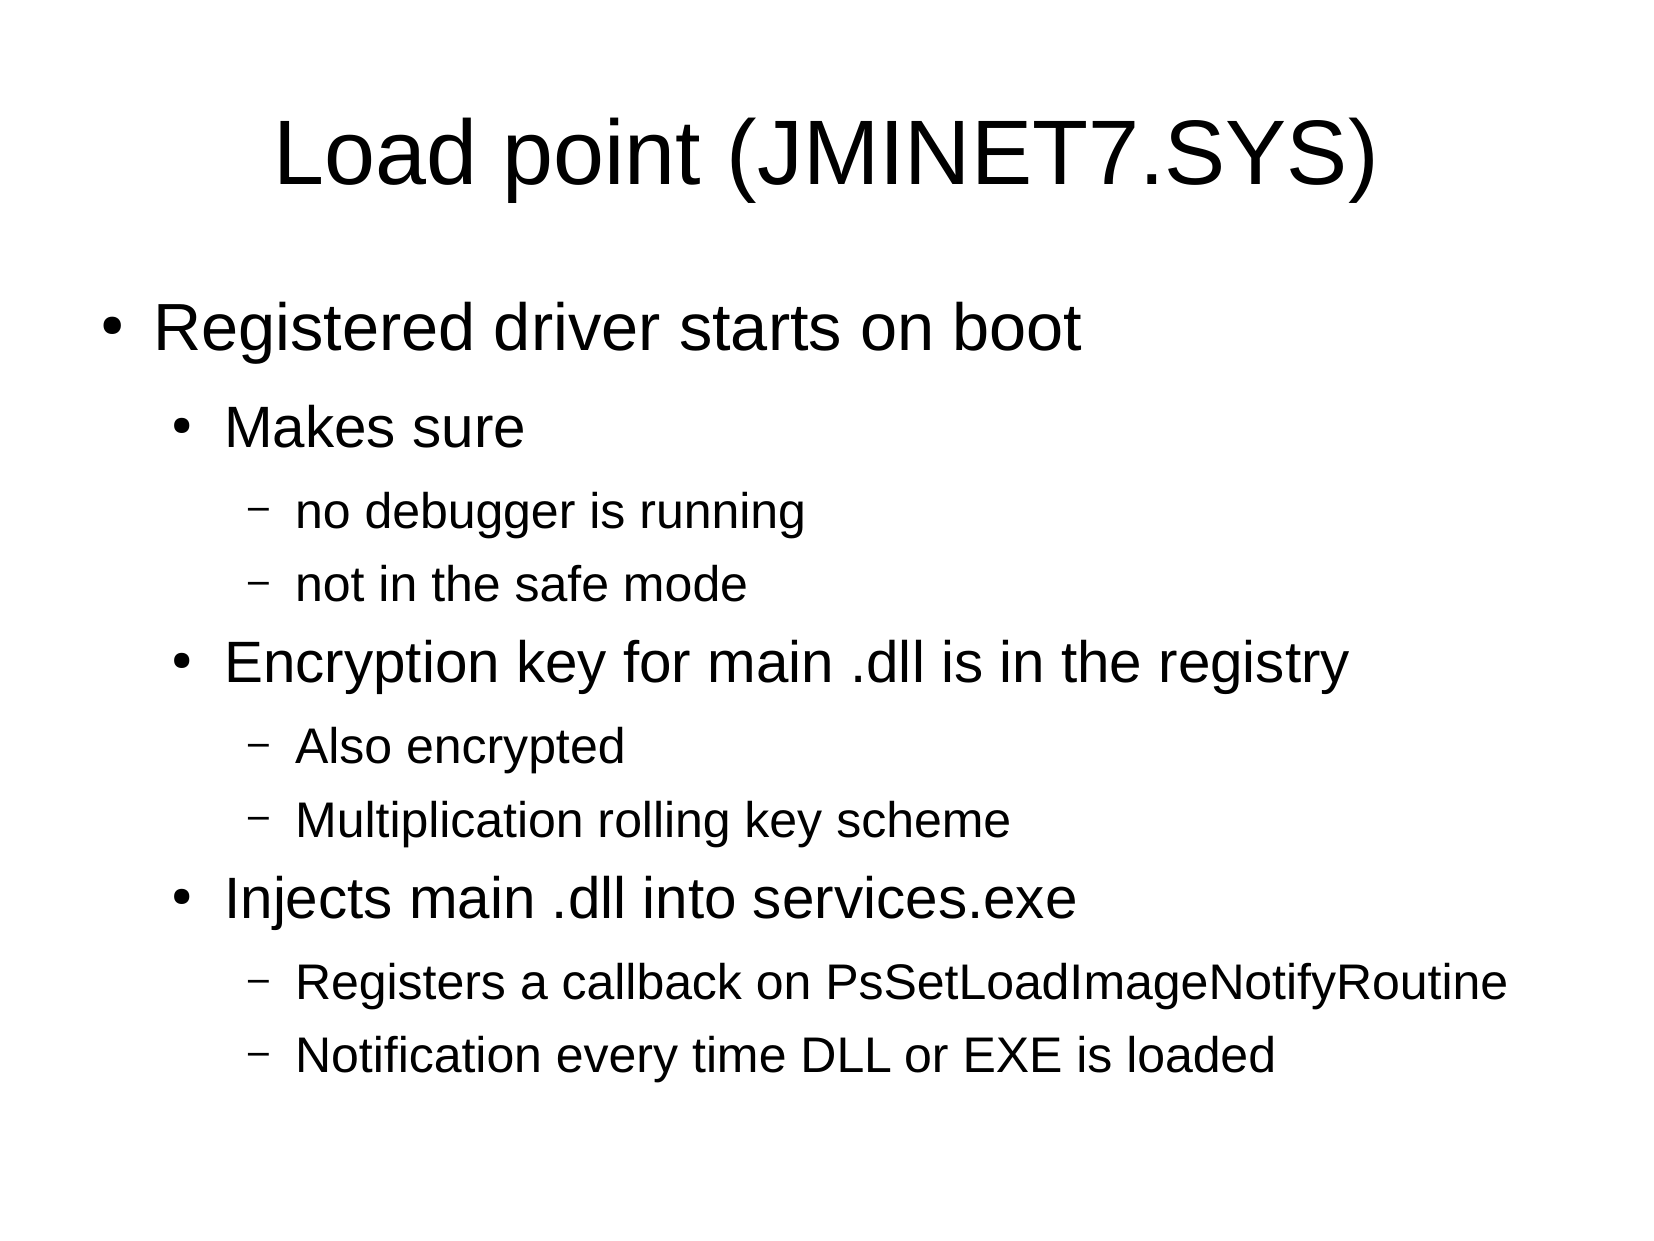

# Load point (JMINET7.SYS)
Registered driver starts on boot
Makes sure
no debugger is running
not in the safe mode
Encryption key for main .dll is in the registry
Also encrypted
Multiplication rolling key scheme
Injects main .dll into services.exe
Registers a callback on PsSetLoadImageNotifyRoutine
Notification every time DLL or EXE is loaded